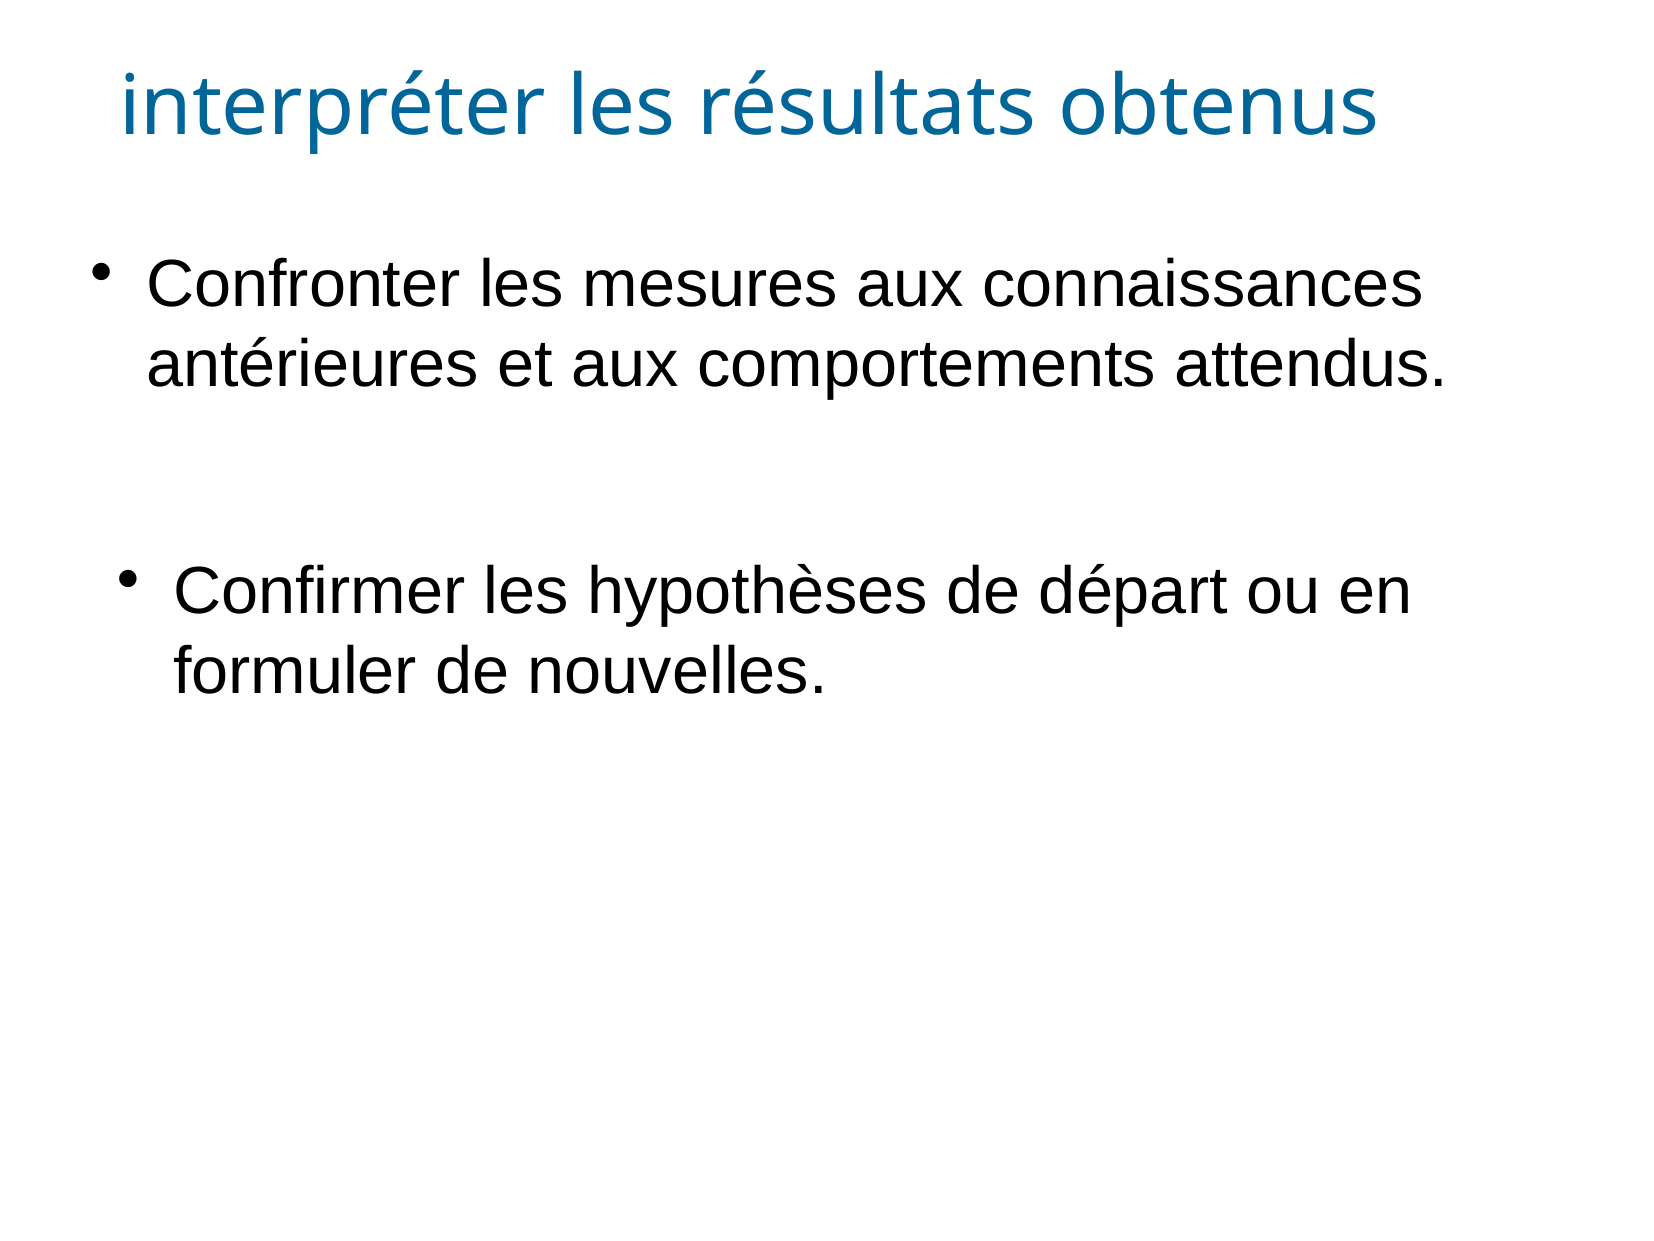

# interpréter les résultats obtenus
Confronter les mesures aux connaissances antérieures et aux comportements attendus.
Confirmer les hypothèses de départ ou en formuler de nouvelles.